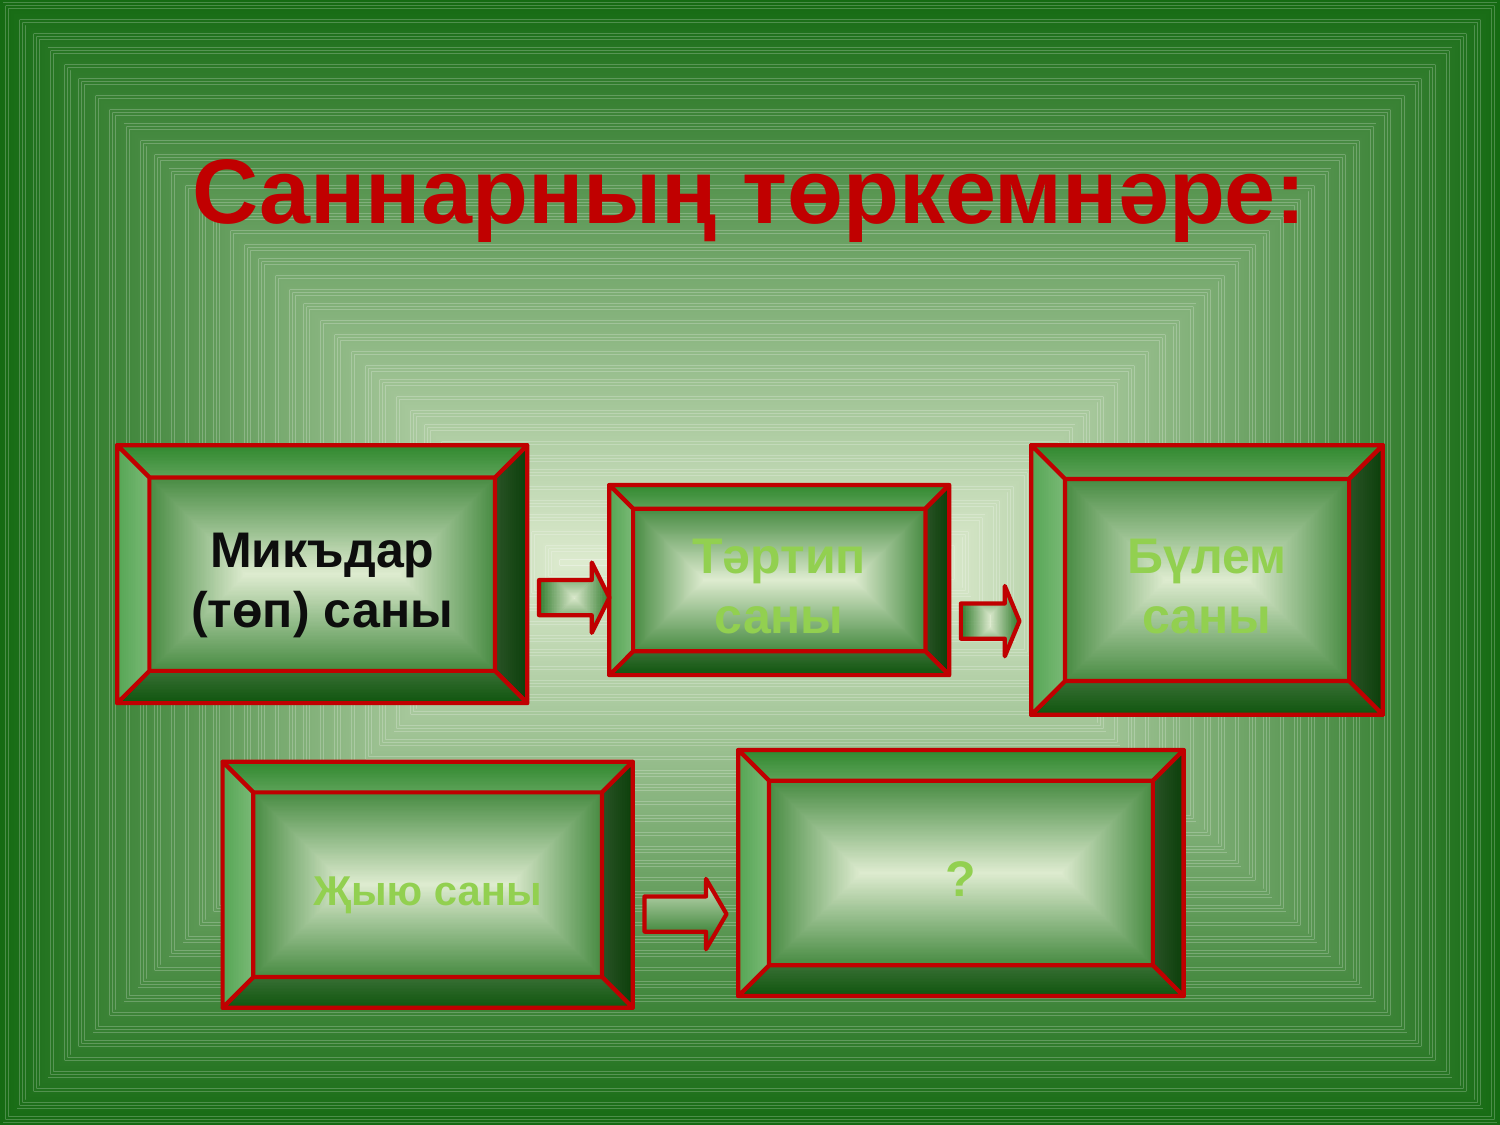

# Саннарның төркемнәре:
Микъдар (төп) саны
Бүлем саны
Тәртип саны
?
Җыю саны